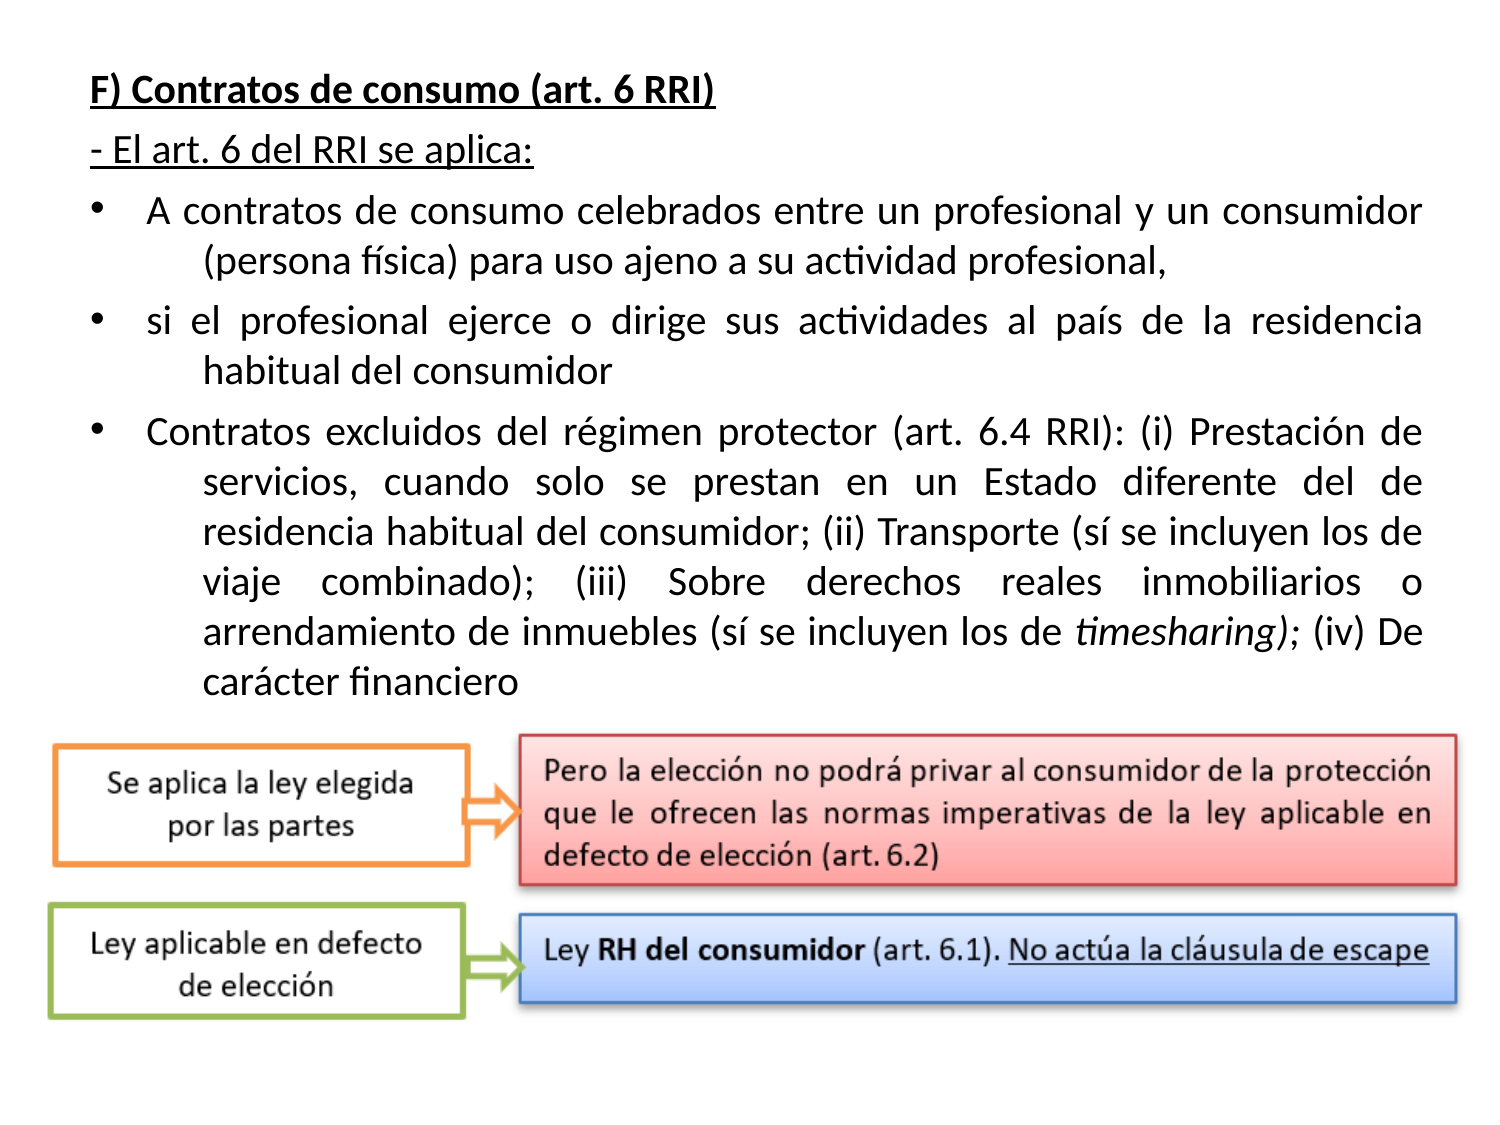

# F) Contratos de consumo (art. 6 RRI)
- El art. 6 del RRI se aplica:
A contratos de consumo celebrados entre un profesional y un consumidor (persona física) para uso ajeno a su actividad profesional,
si el profesional ejerce o dirige sus actividades al país de la residencia habitual del consumidor
Contratos excluidos del régimen protector (art. 6.4 RRI): (i) Prestación de servicios, cuando solo se prestan en un Estado diferente del de residencia habitual del consumidor; (ii) Transporte (sí se incluyen los de viaje combinado); (iii) Sobre derechos reales inmobiliarios o arrendamiento de inmuebles (sí se incluyen los de timesharing); (iv) De carácter financiero
- Sistema de ley aplicable